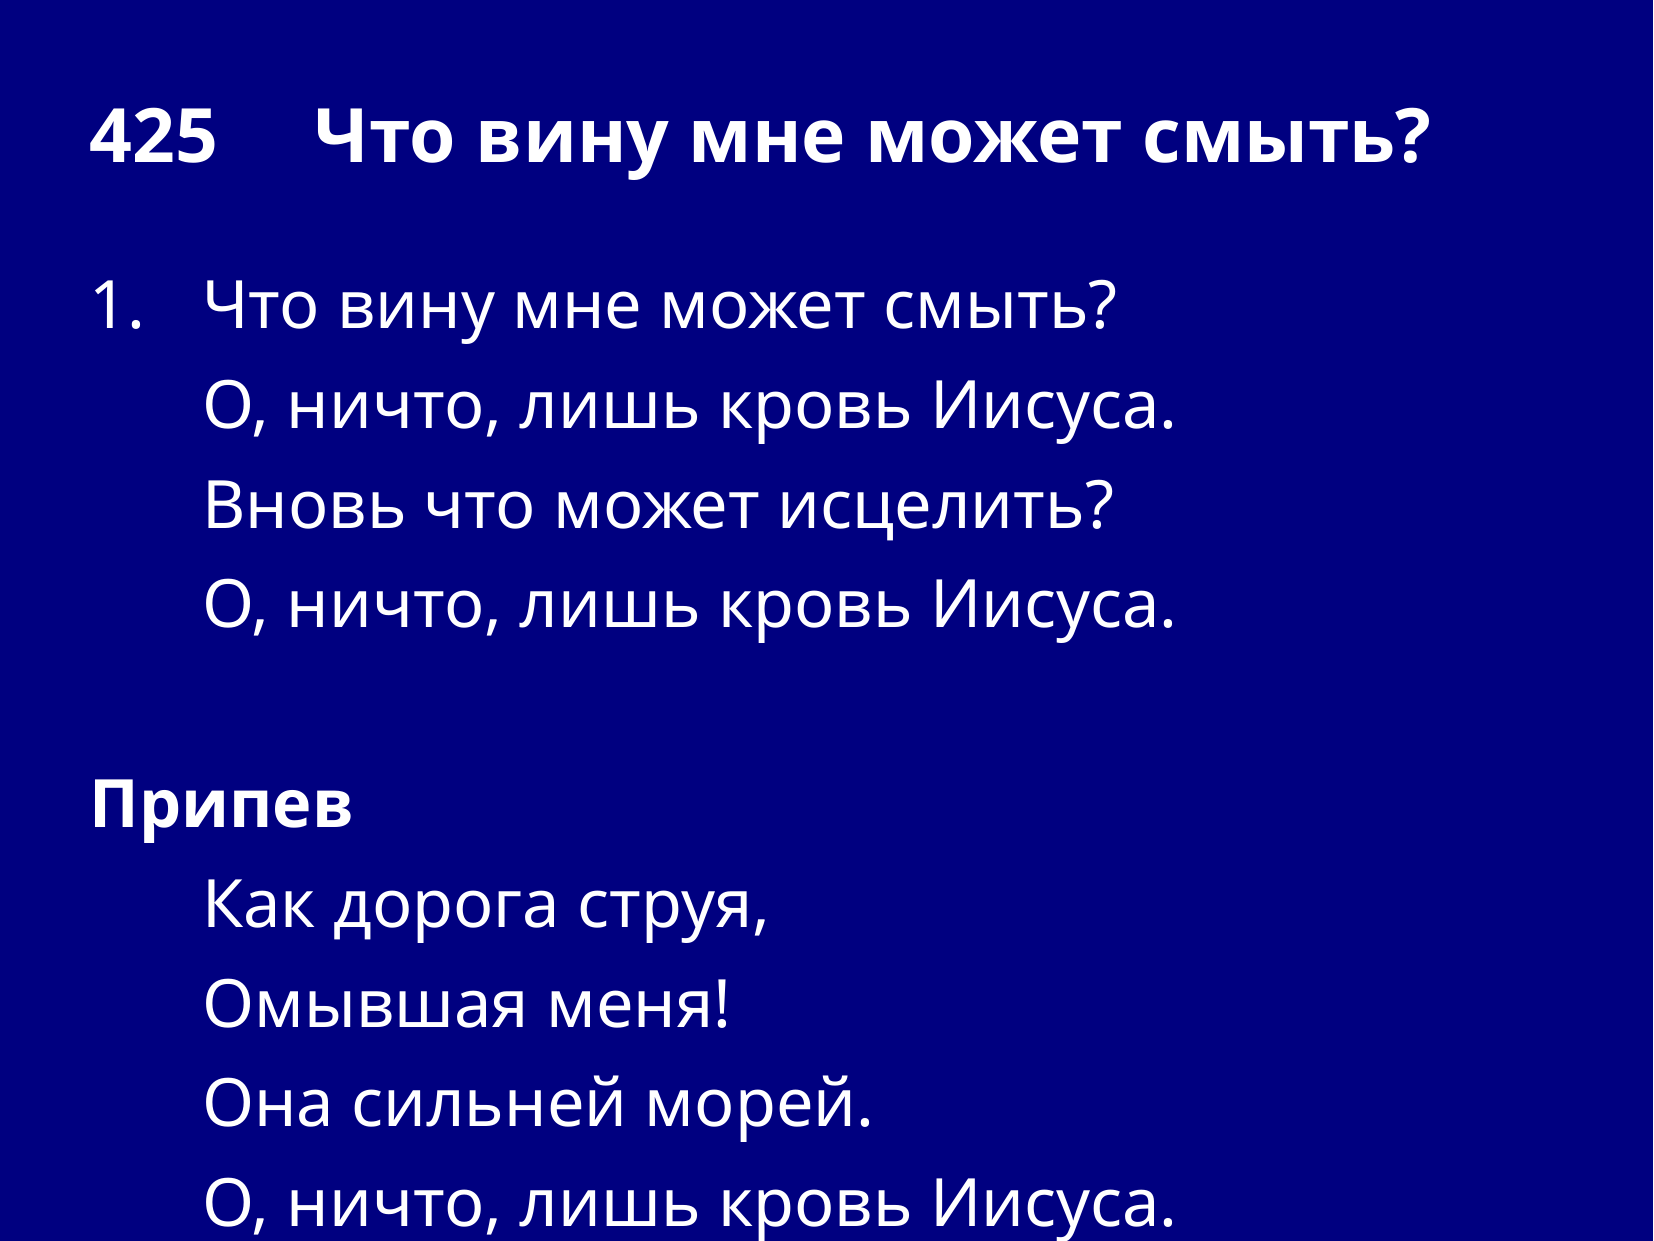

425	Что вину мне может смыть?
1.	Что вину мне может смыть?
	О, ничто, лишь кровь Иисуса.
	Вновь что может исцелить?
	О, ничто, лишь кровь Иисуса.
Припев
	Как дорога струя,
	Омывшая меня!
	Она сильней морей.
	О, ничто, лишь кровь Иисуса.